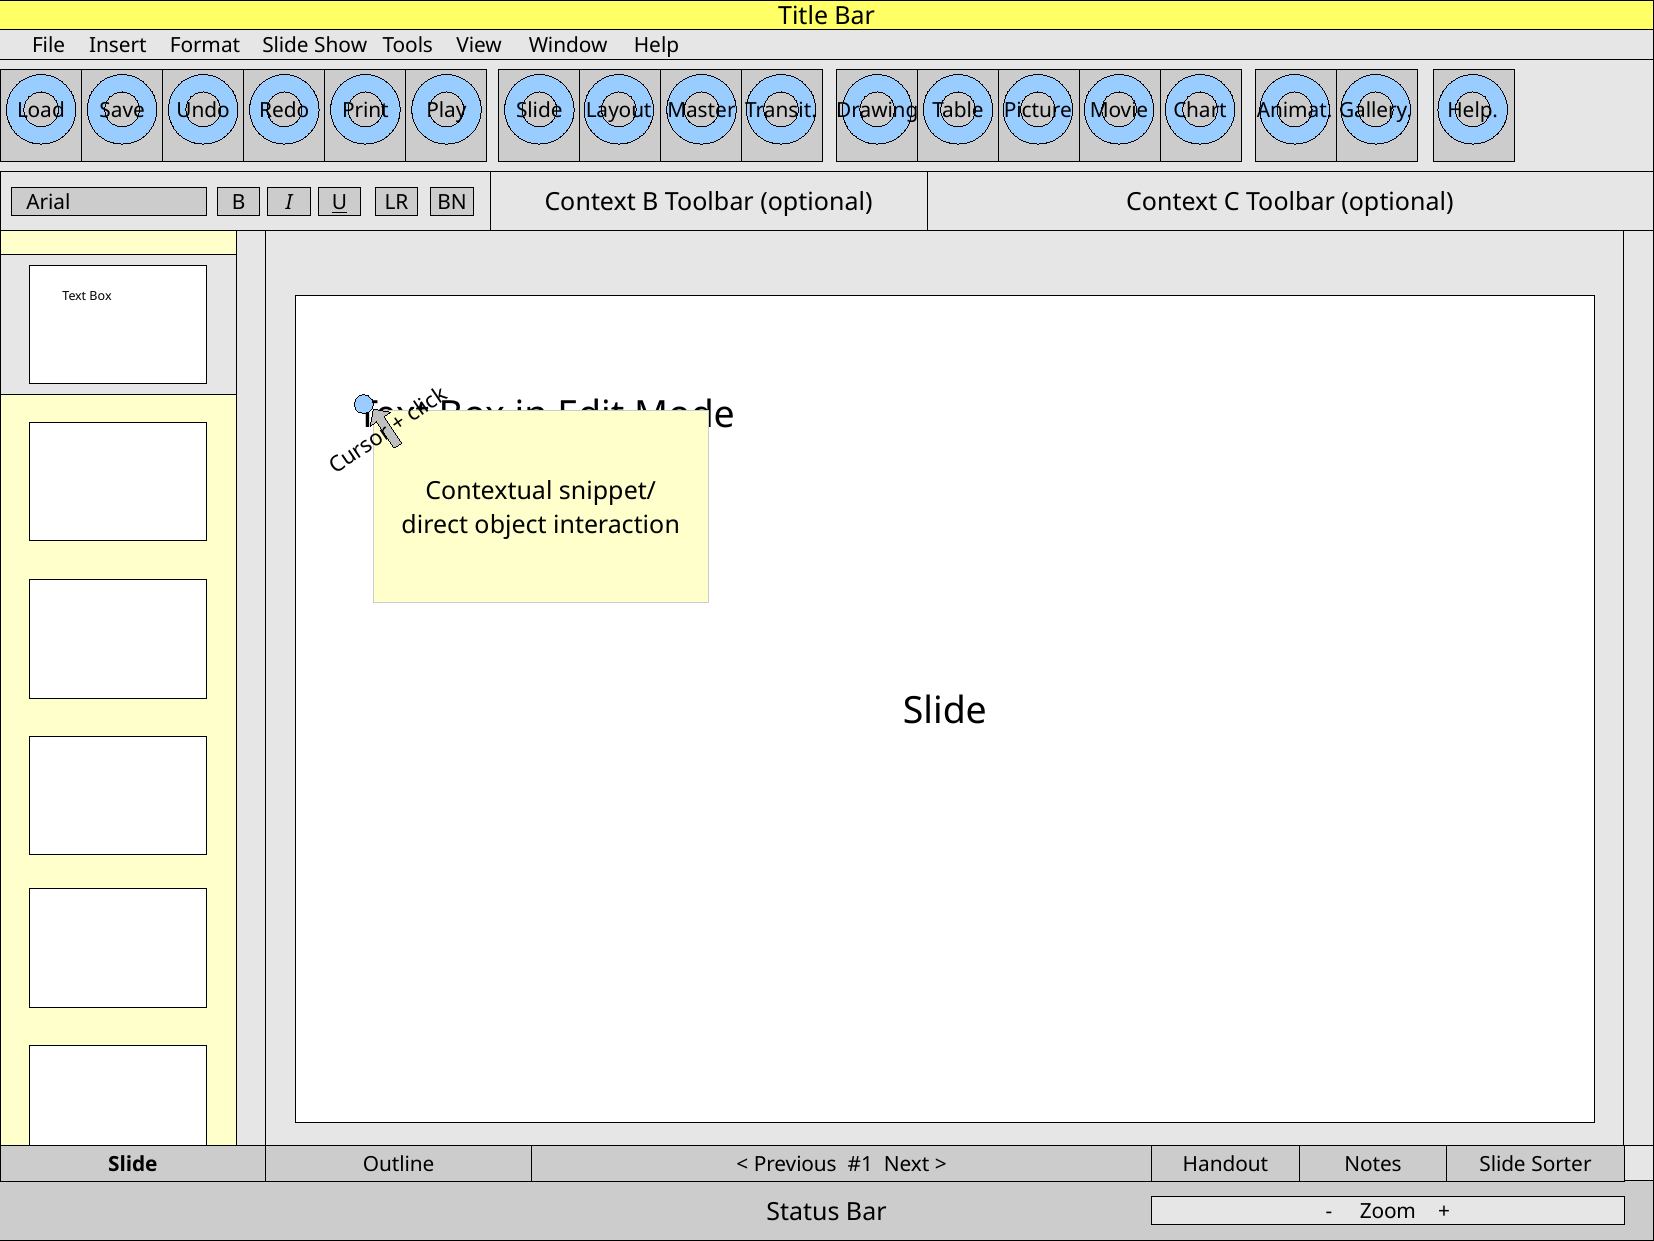

Title Bar
File
Insert
Format
Slide Show
Tools
View
Window
Help
Standard Tool Bar Area
Load
Save
Undo
Redo
Print
Play
Slide
Layout
Master
Transit.
Drawing
Table
Picture
Movie
Chart
Animat.
Gallery.
Help.
Context B Toolbar (optional)
Context C Toolbar (optional)
Arial
B
I
U
LR
BN
Slide Preview
Text Box
Slide
Text Box in Edit Mode
Cursor + click
Contextual snippet/
direct object interaction
Slide
Outline
< Previous #1 Next >
Handout
Notes
Slide Sorter
Status Bar
- Zoom +